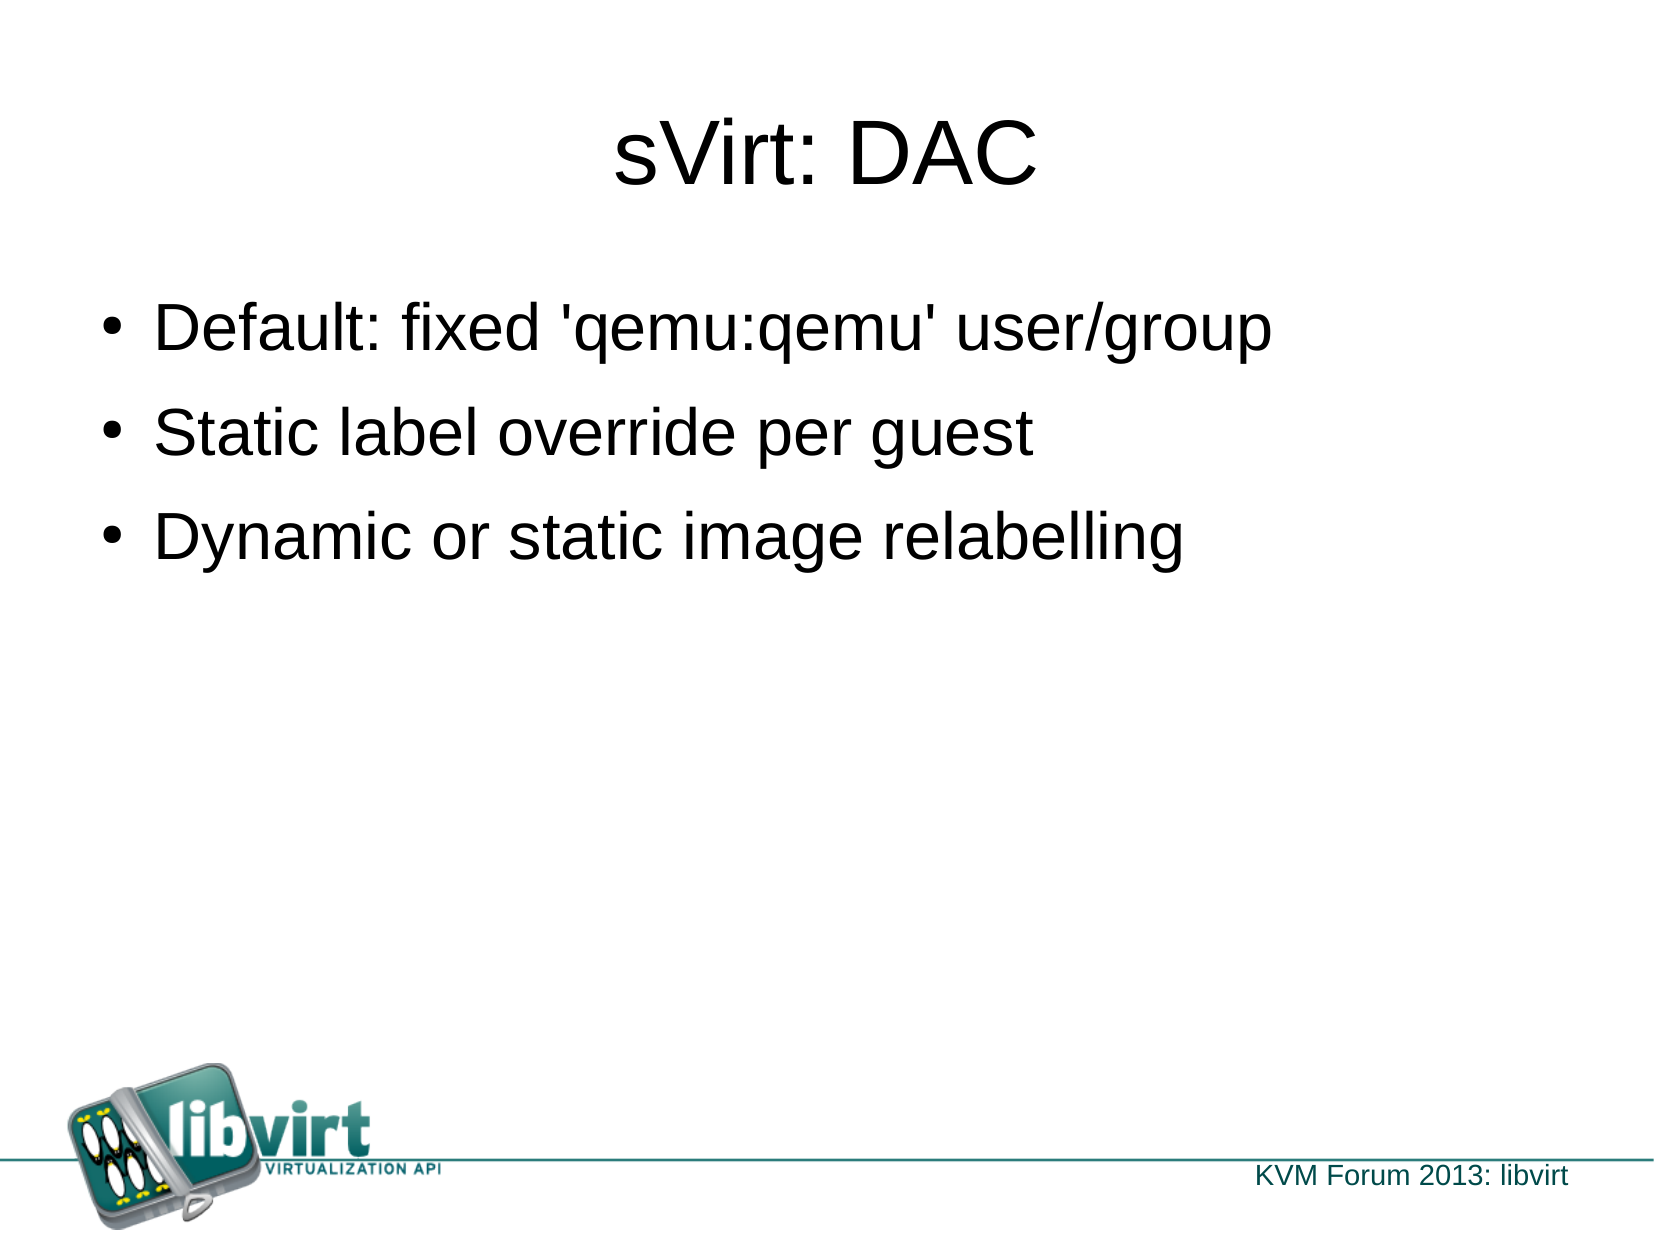

# sVirt: DAC
Default: fixed 'qemu:qemu' user/group
Static label override per guest
Dynamic or static image relabelling